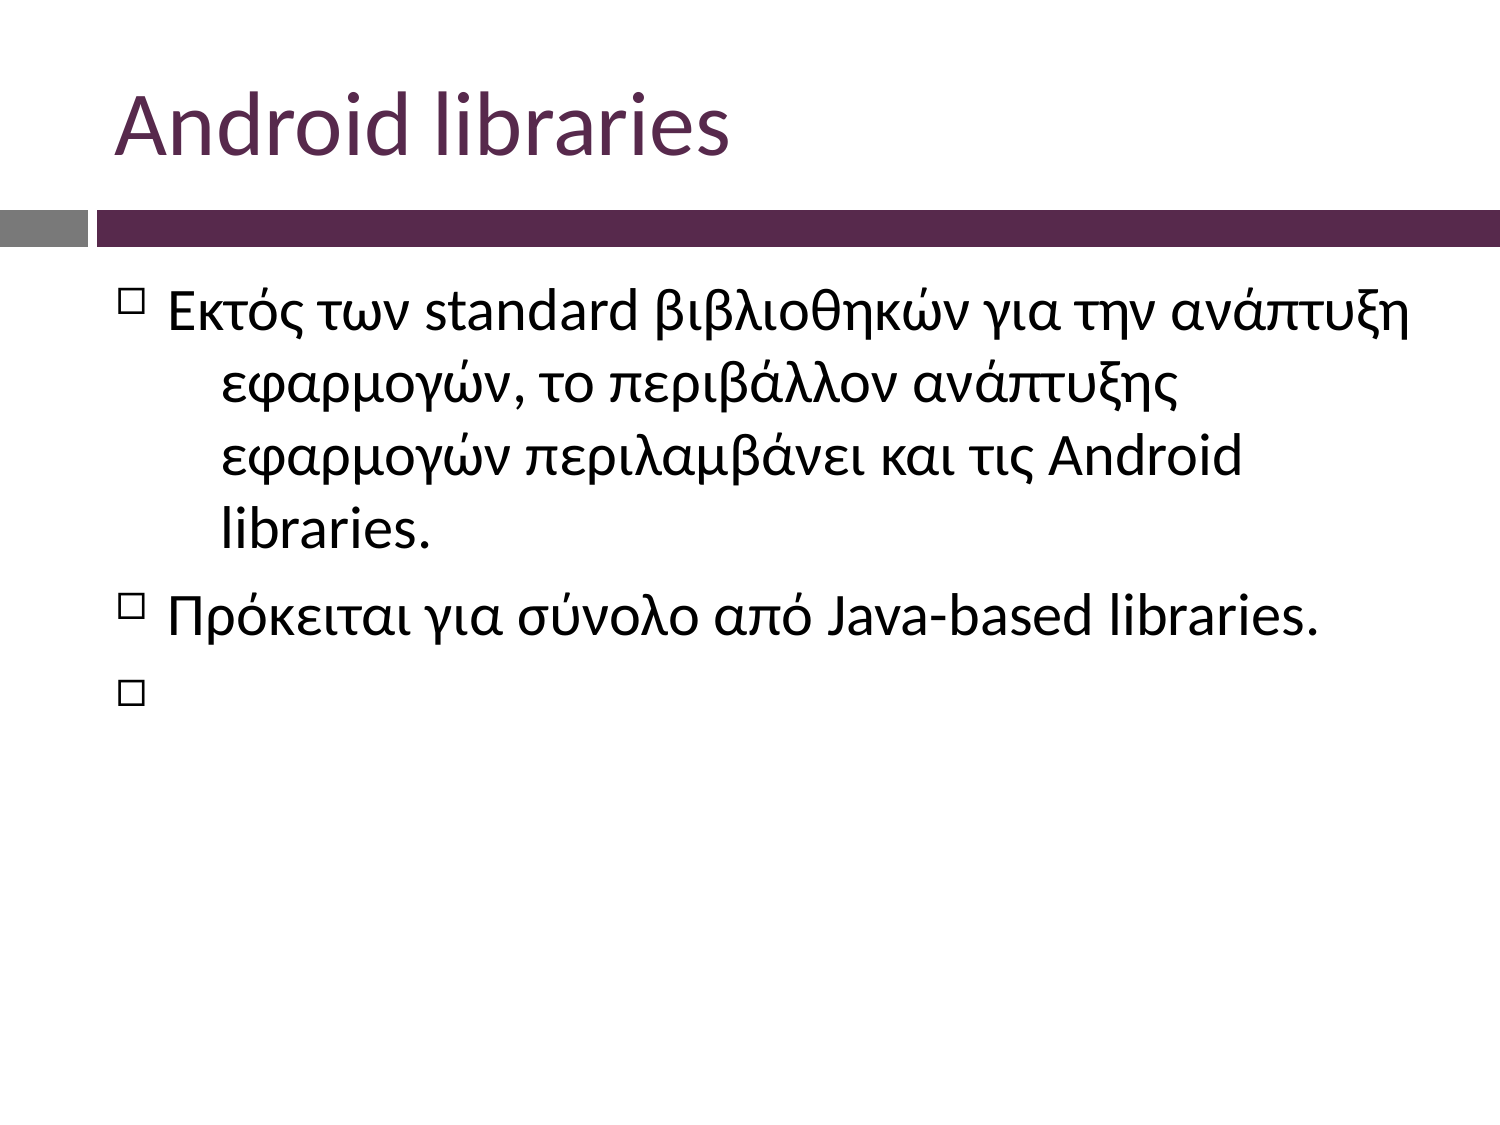

Android libraries
# Εκτός των standard βιβλιοθηκών για την ανάπτυξη εφαρμογών, το περιβάλλον ανάπτυξης εφαρμογών περιλαμβάνει και τις Android libraries.
Πρόκειται για σύνολο από Java-based libraries.